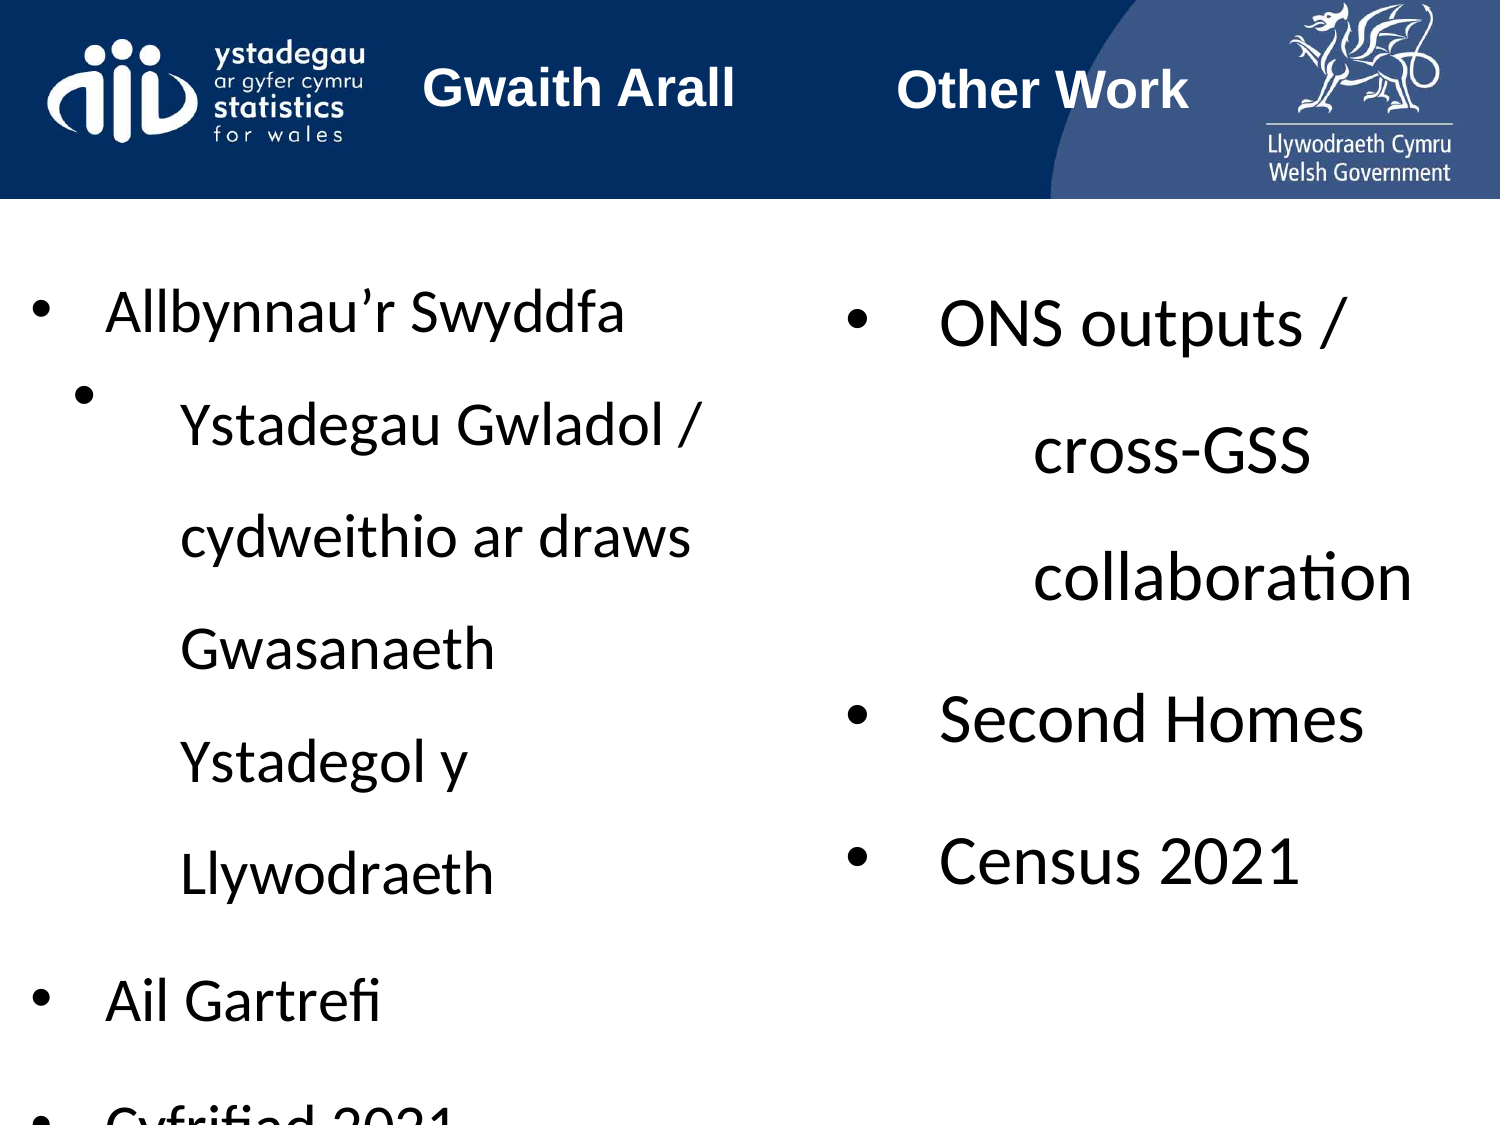

Gwaith Arall
Other Work
Allbynnau’r Swyddfa Ystadegau Gwladol / cydweithio ar draws Gwasanaeth Ystadegol y Llywodraeth
Ail Gartrefi
Cyfrifiad 2021
#
ONS outputs / cross-GSS collaboration
Second Homes
Census 2021